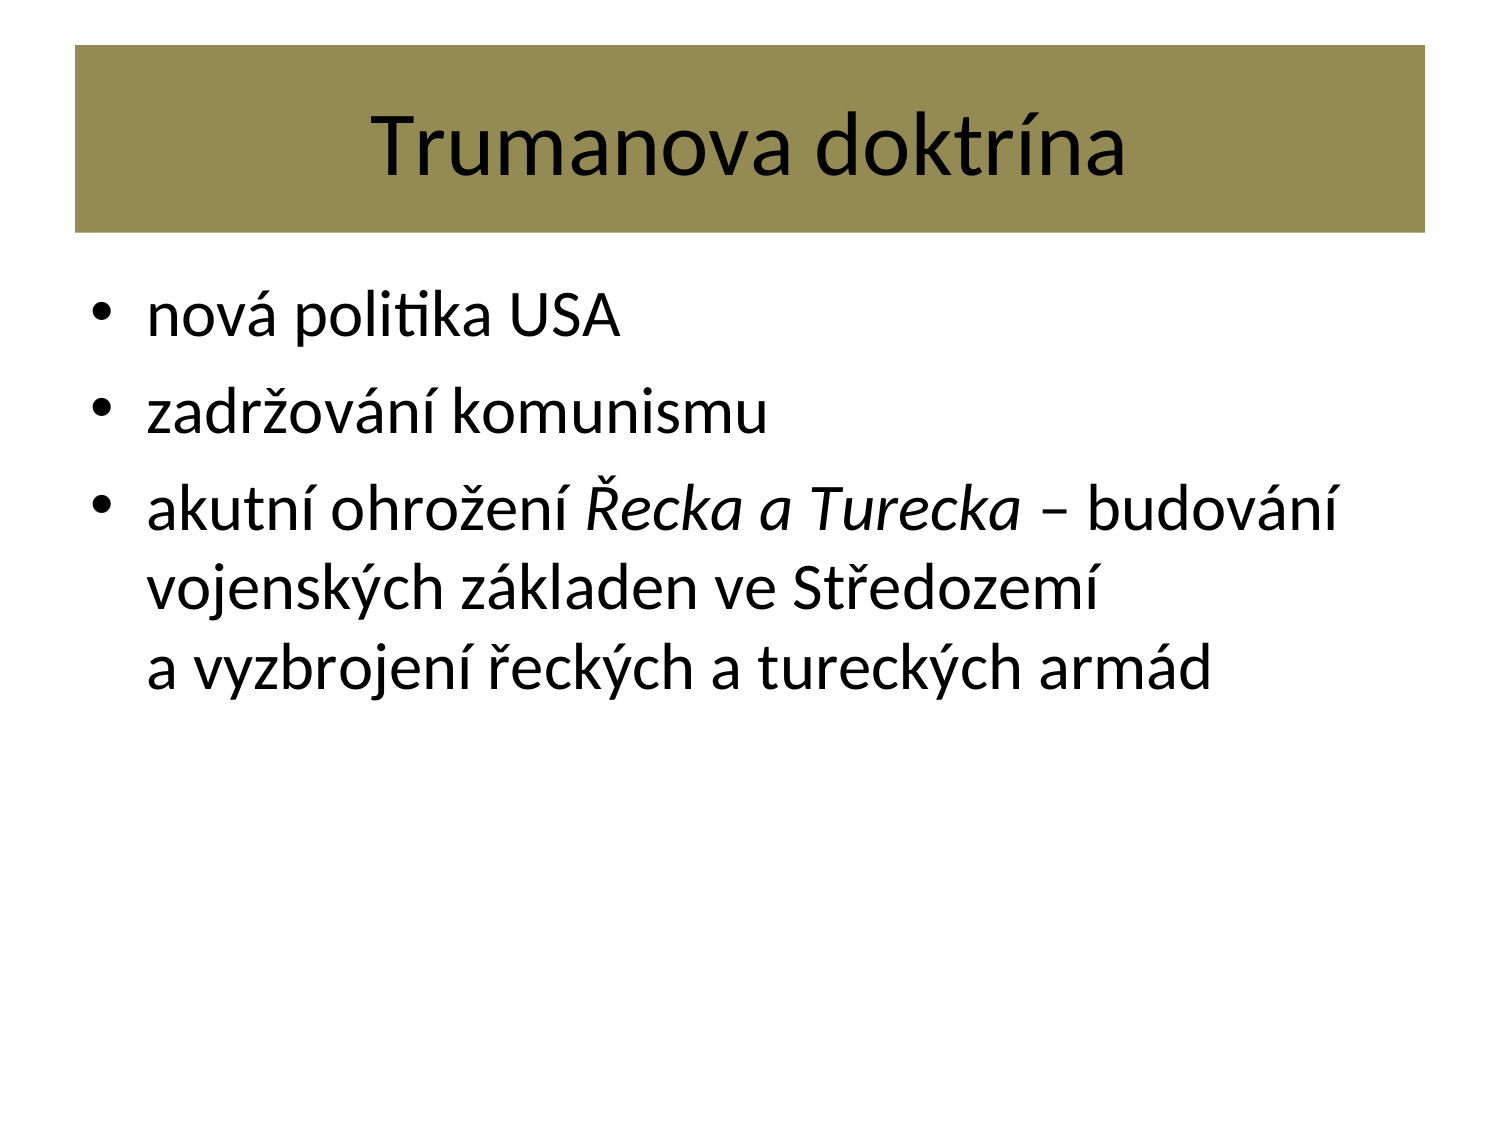

# Trumanova doktrína
nová politika USA
zadržování komunismu
akutní ohrožení Řecka a Turecka – budování vojenských základen ve Středozemí
a vyzbrojení řeckých a tureckých armád